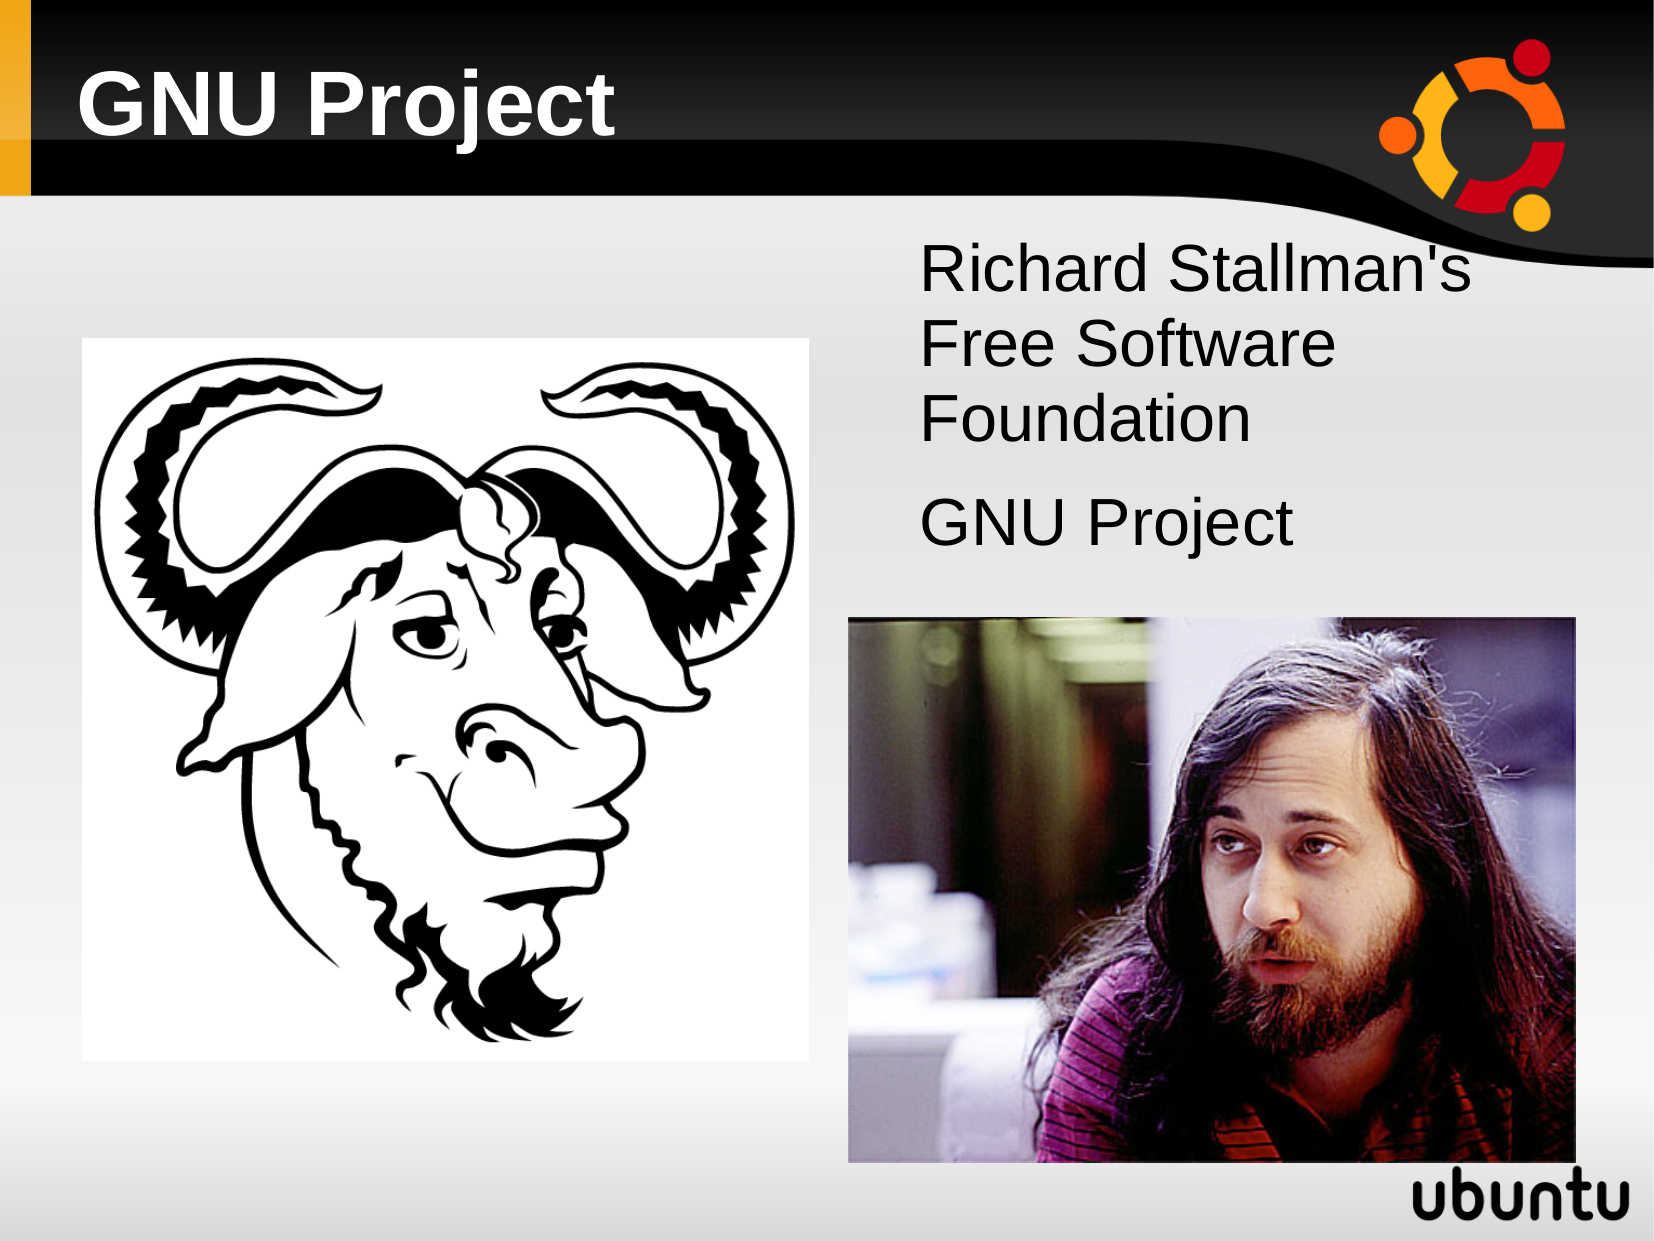

# GNU Project
Richard Stallman's Free Software Foundation
GNU Project